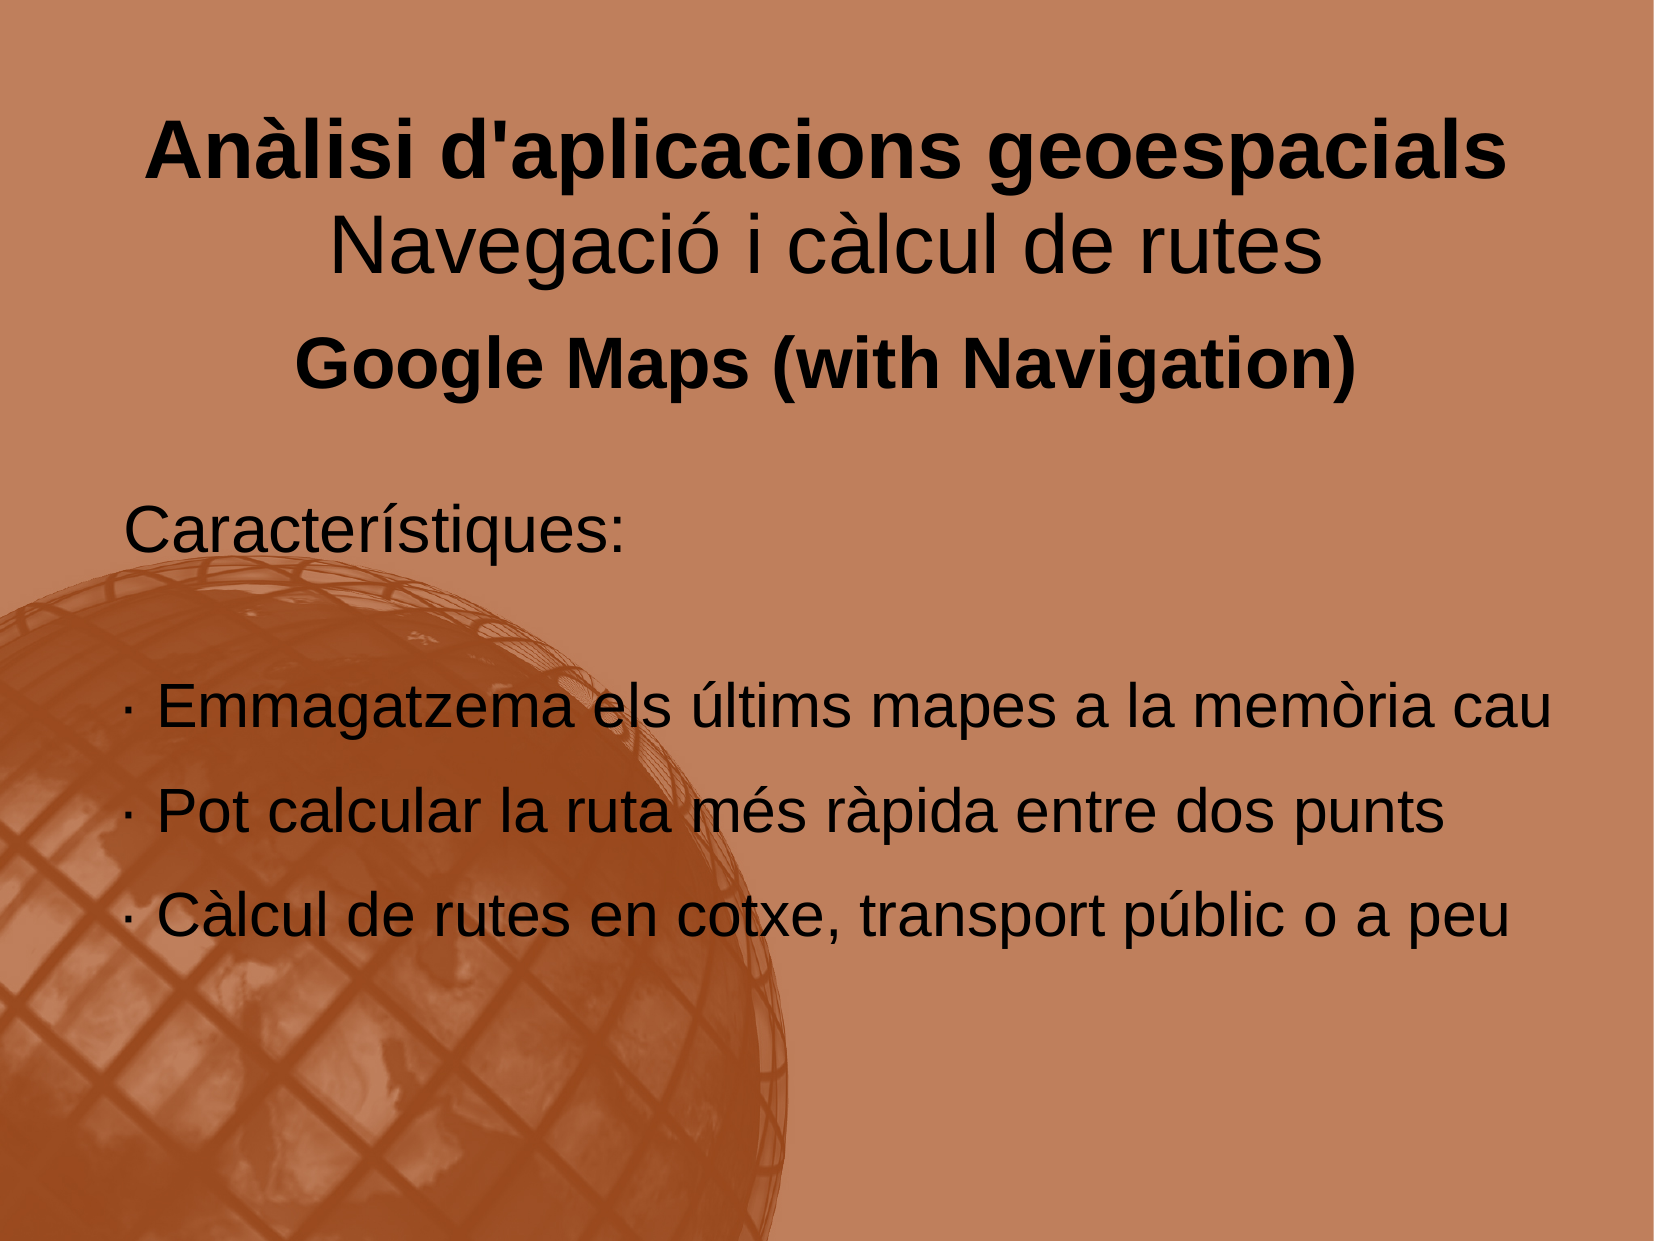

# Anàlisi d'aplicacions geoespacials
Navegació i càlcul de rutes
Google Maps (with Navigation)
· Emmagatzema els últims mapes a la memòria cau
· Pot calcular la ruta més ràpida entre dos punts
· Càlcul de rutes en cotxe, transport públic o a peu
Característiques: